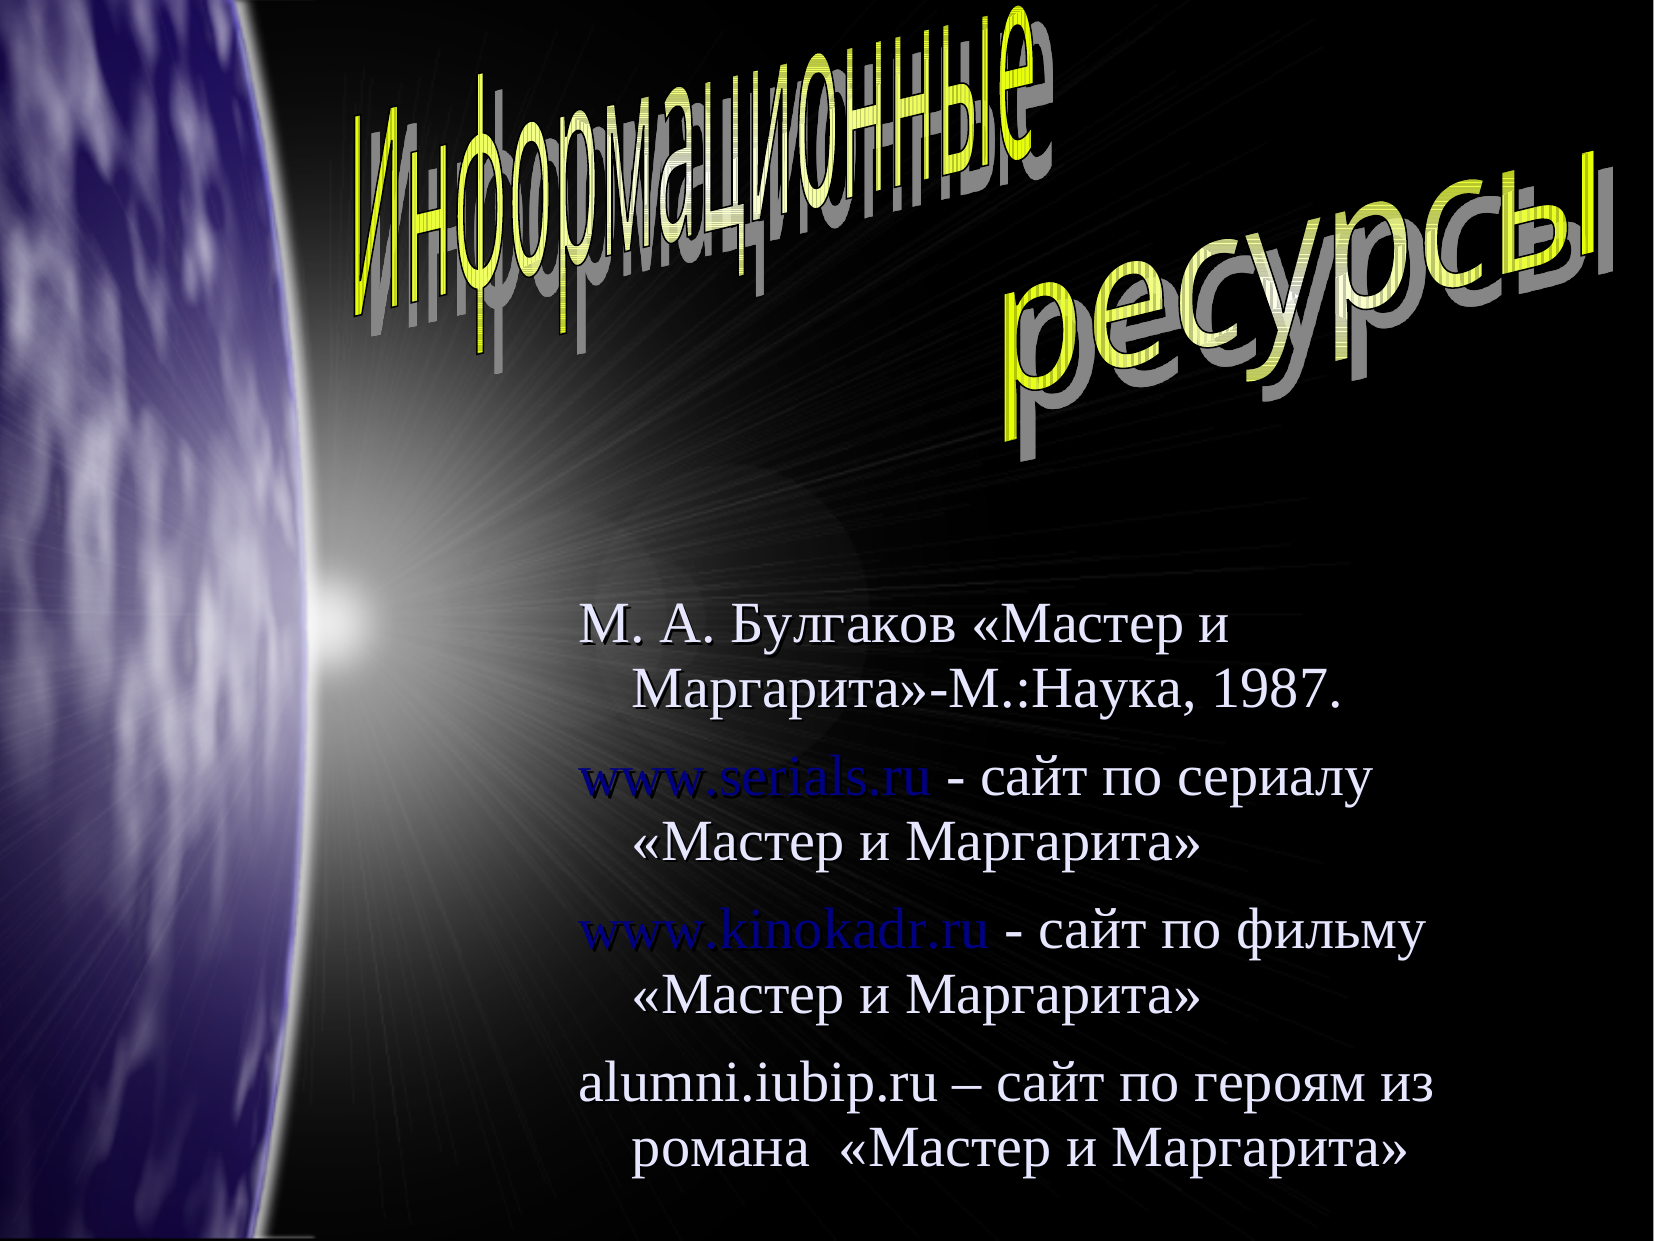

Информационные
ресурсы
# М. А. Булгаков «Мастер и Маргарита»-М.:Наука, 1987.
www.serials.ru - сайт по сериалу «Мастер и Маргарита»
www.kinokadr.ru - сайт по фильму «Мастер и Маргарита»
alumni.iubip.ru – сайт по героям из романа «Мастер и Маргарита»